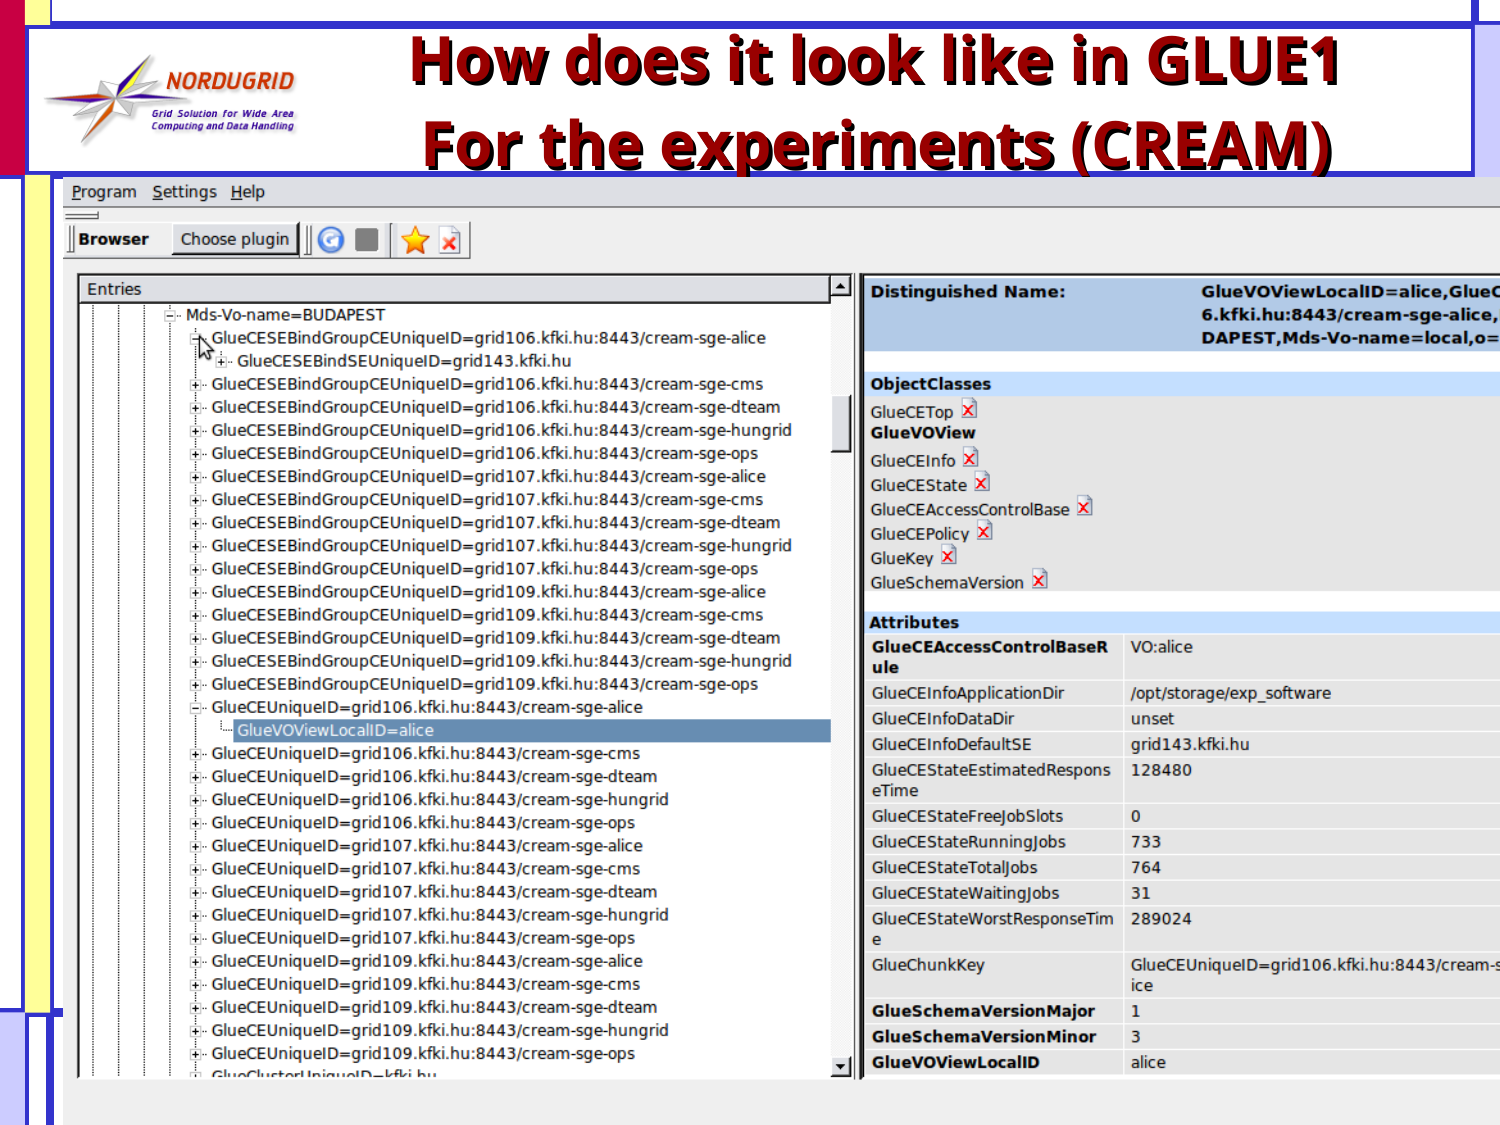

# How does it look like in GLUE1 For the experiments (CREAM)
www.nordugrid.org
5